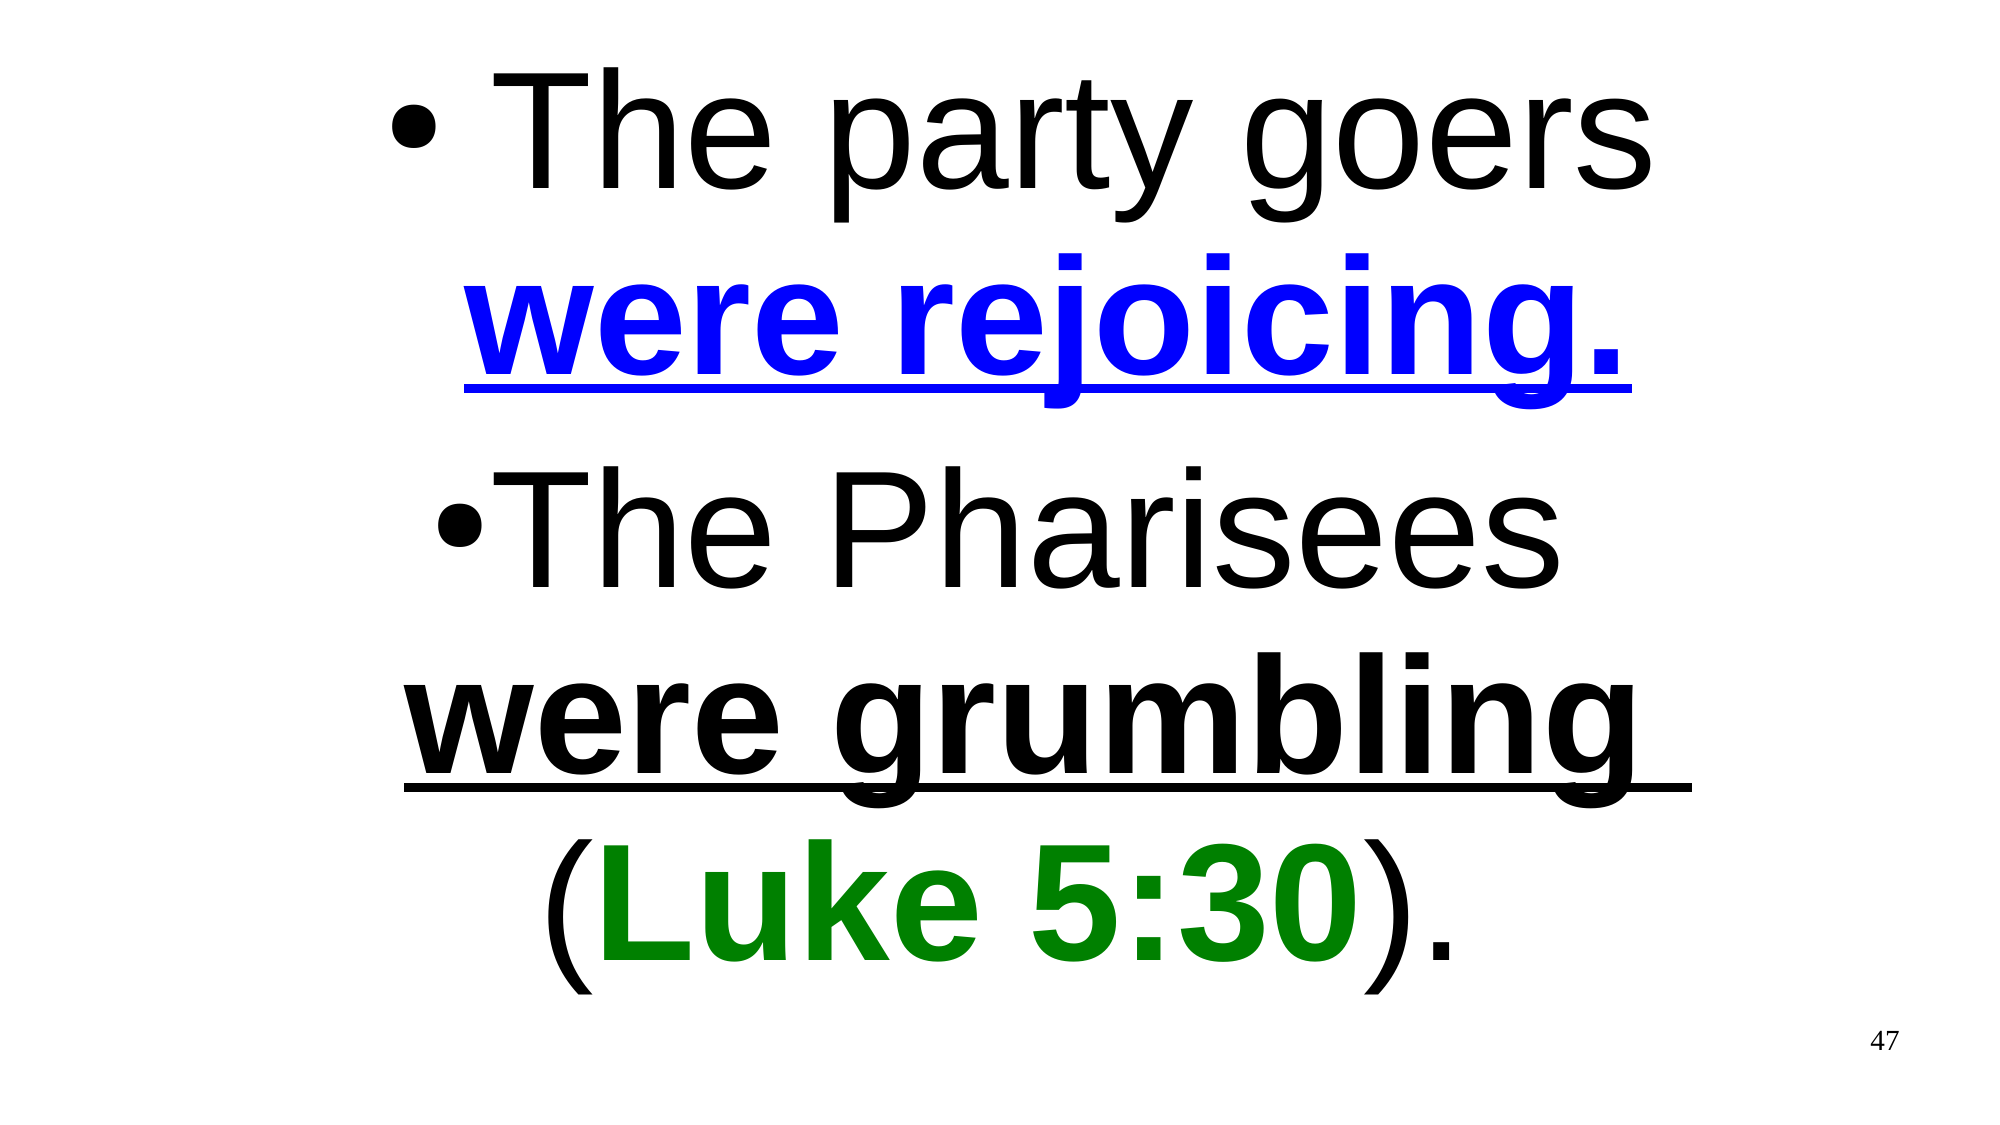

# The party goers were rejoicing.
The Pharisees
were grumbling
(Luke 5:30).
47